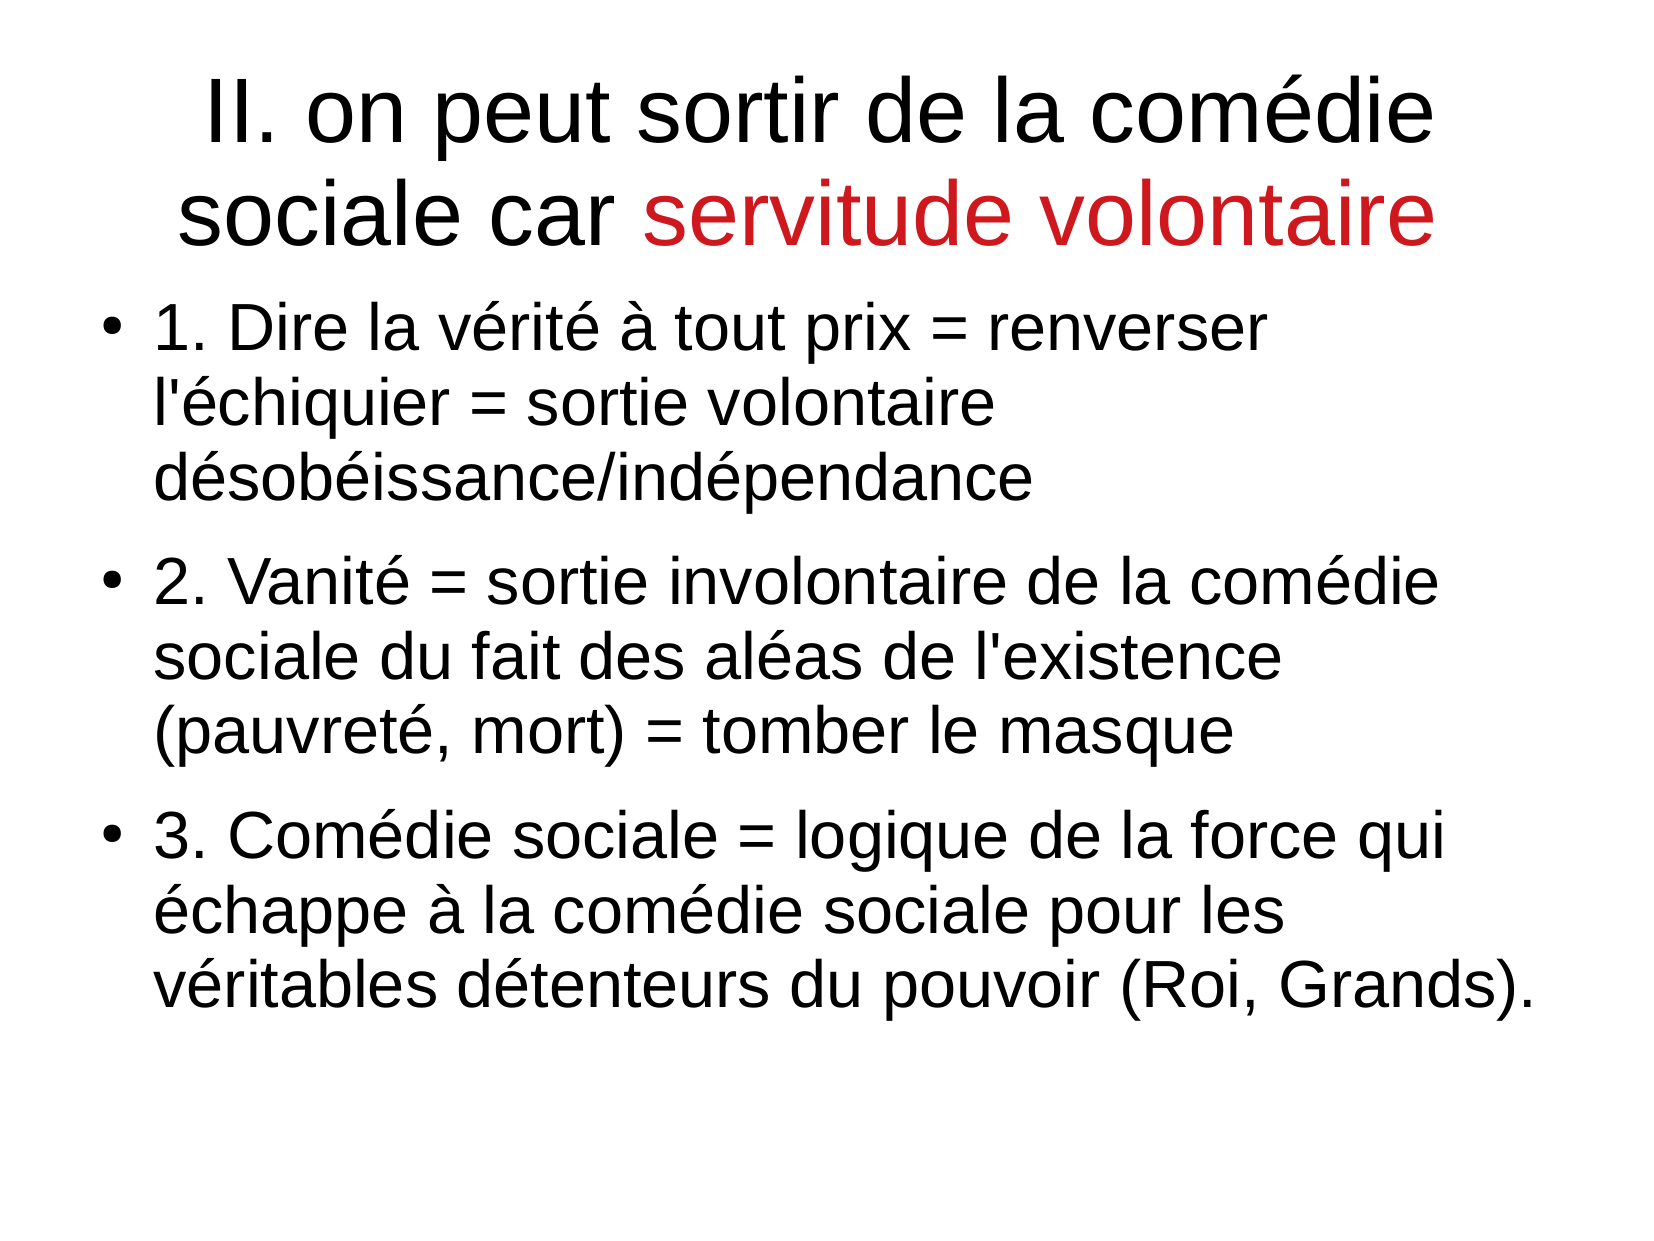

# II. on peut sortir de la comédie sociale car servitude volontaire
1. Dire la vérité à tout prix = renverser l'échiquier = sortie volontaire désobéissance/indépendance
2. Vanité = sortie involontaire de la comédie sociale du fait des aléas de l'existence (pauvreté, mort) = tomber le masque
3. Comédie sociale = logique de la force qui échappe à la comédie sociale pour les véritables détenteurs du pouvoir (Roi, Grands).